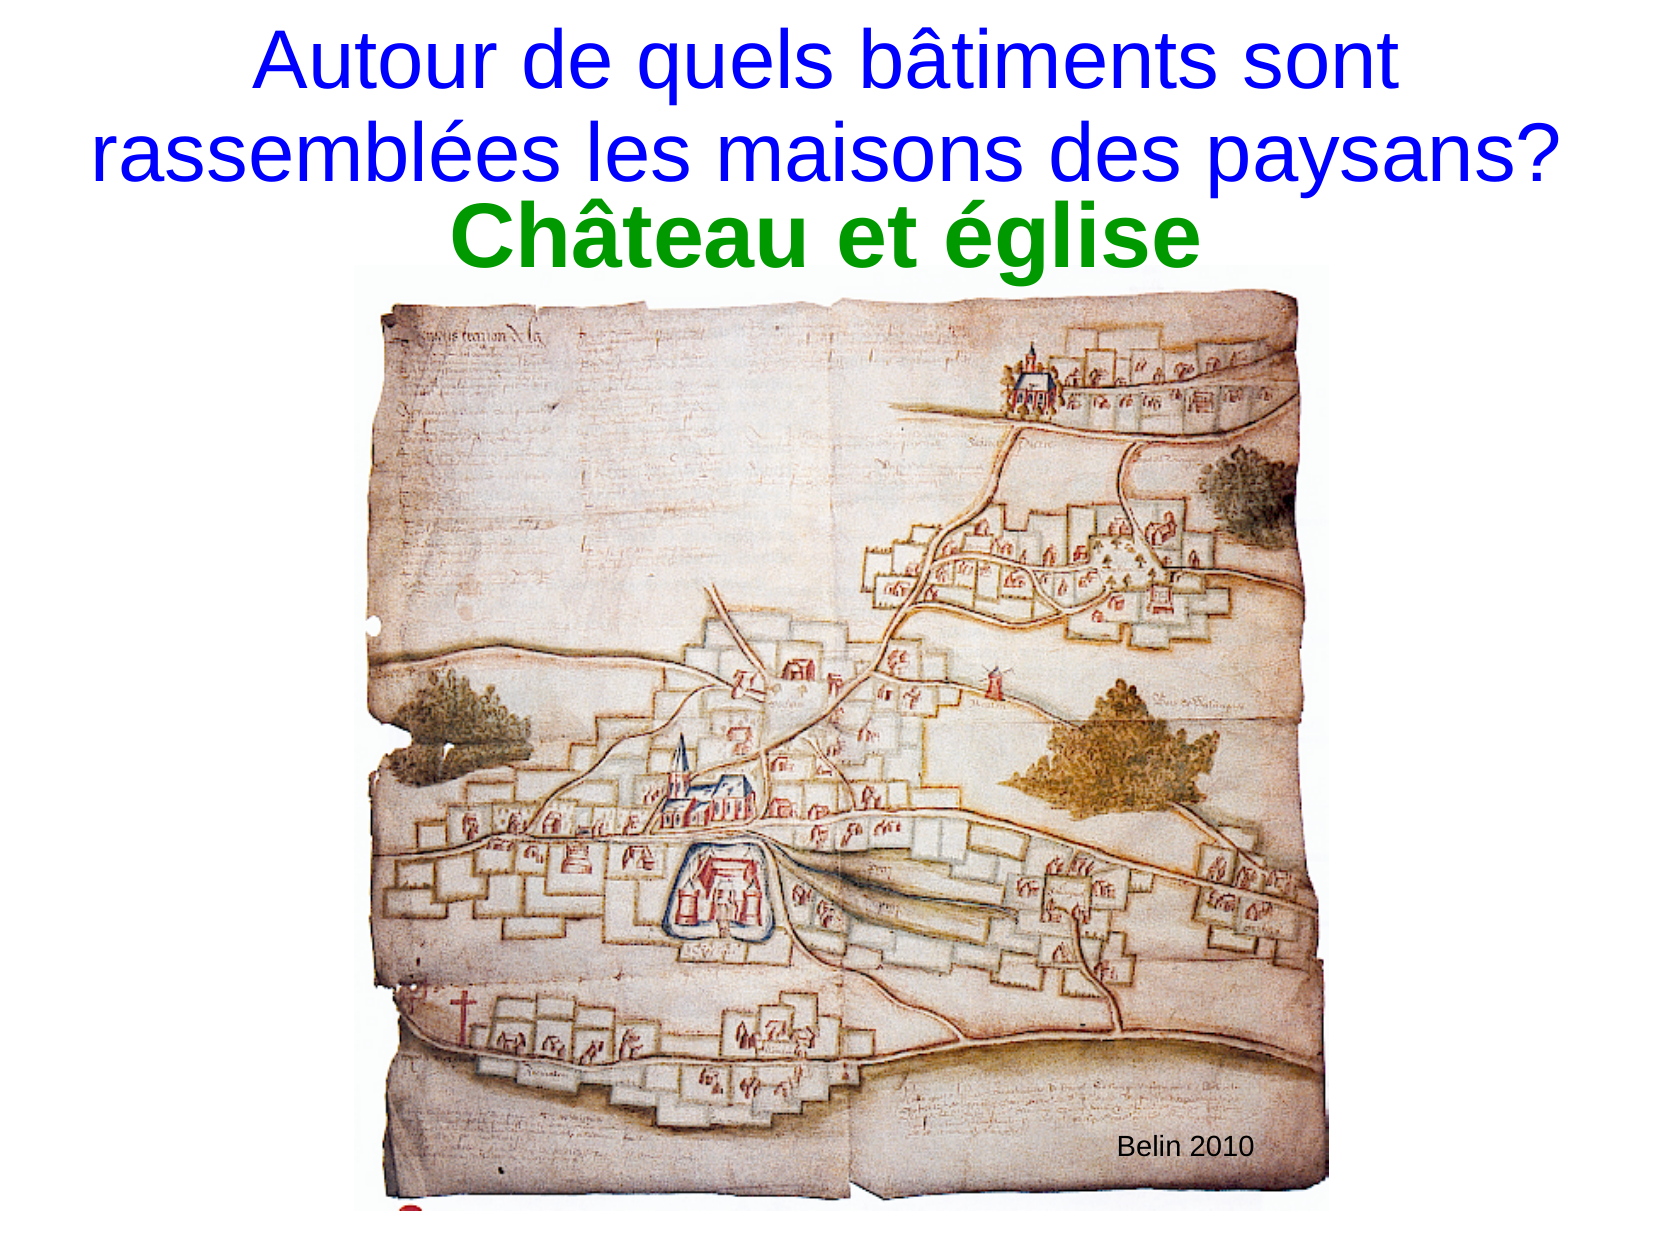

Autour de quels bâtiments sont rassemblées les maisons des paysans?
Château et église
Belin 2010